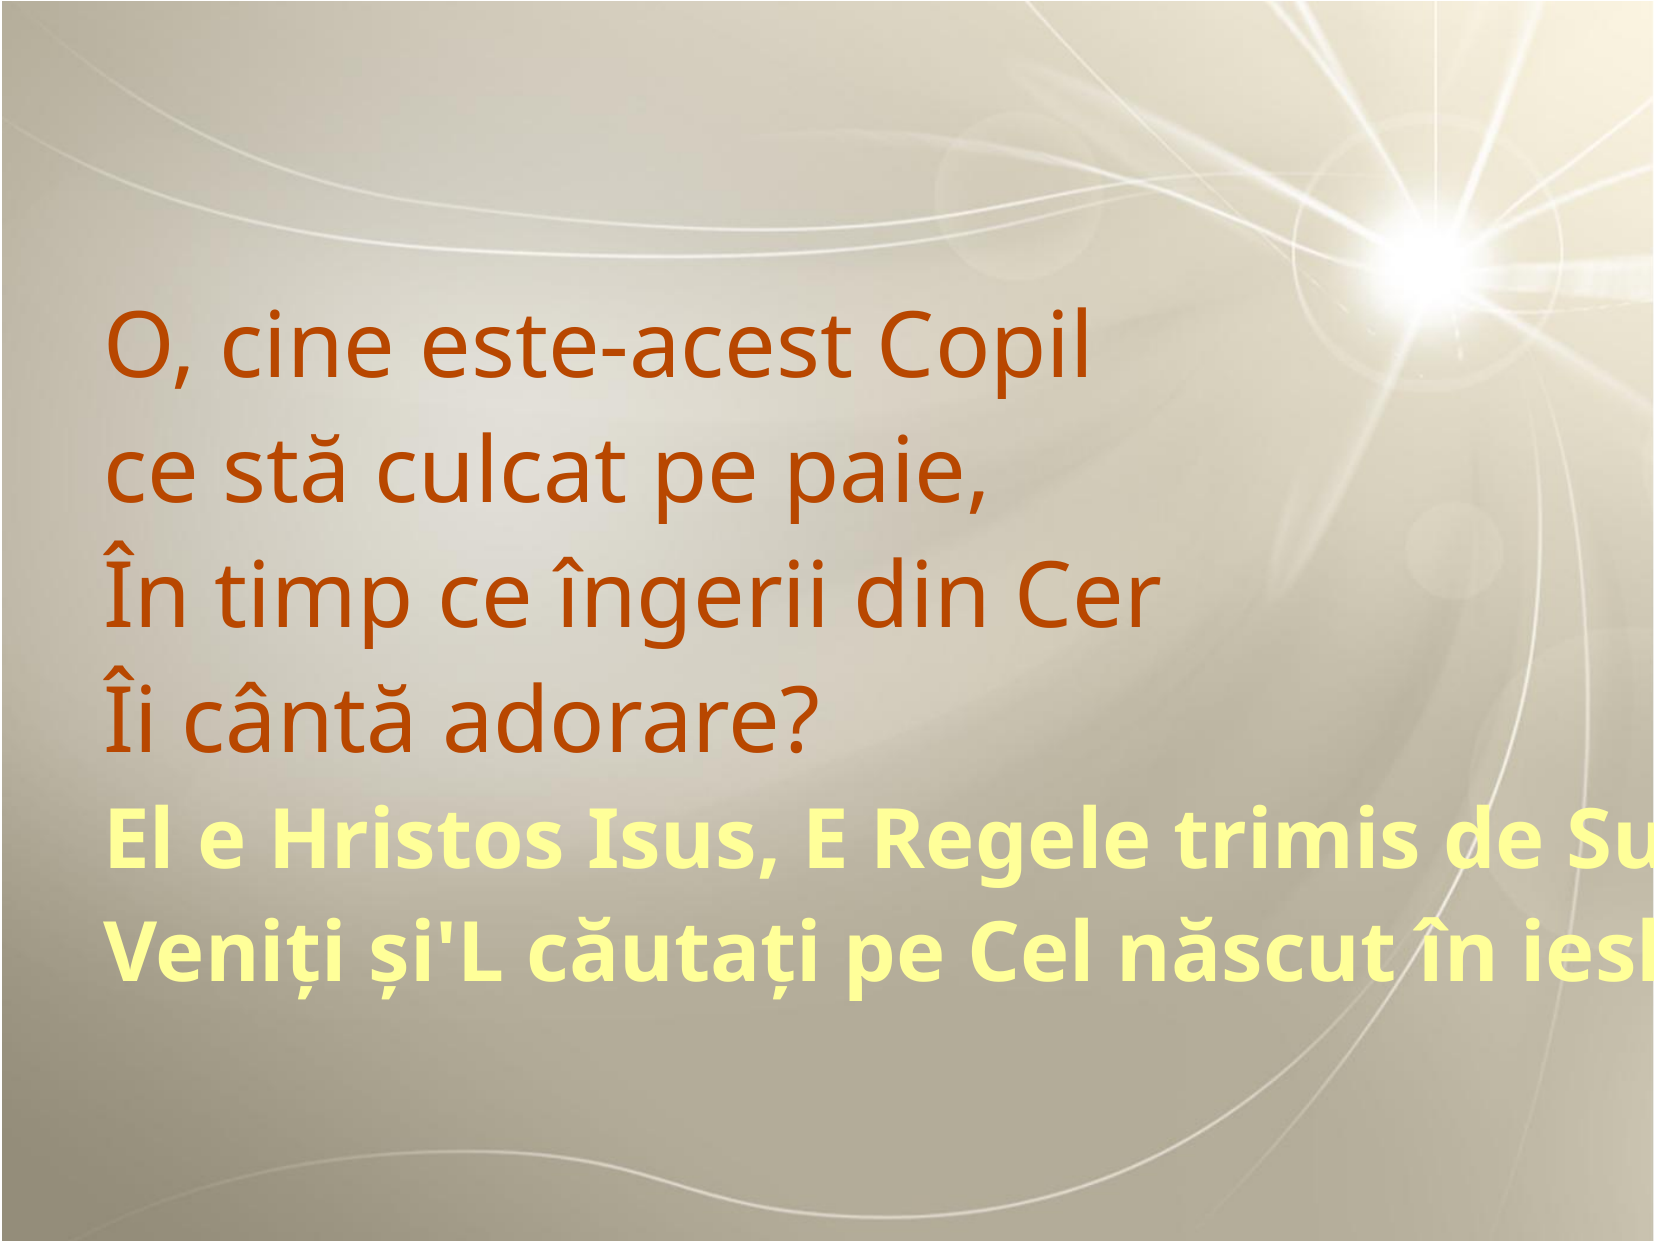

O, cine este-acest Copil
ce stă culcat pe paie,
În timp ce îngerii din Cer
Îi cântă adorare?
El e Hristos Isus, E Regele trimis de Sus!
Veniţi şi'L căutaţi pe Cel născut în iesle!